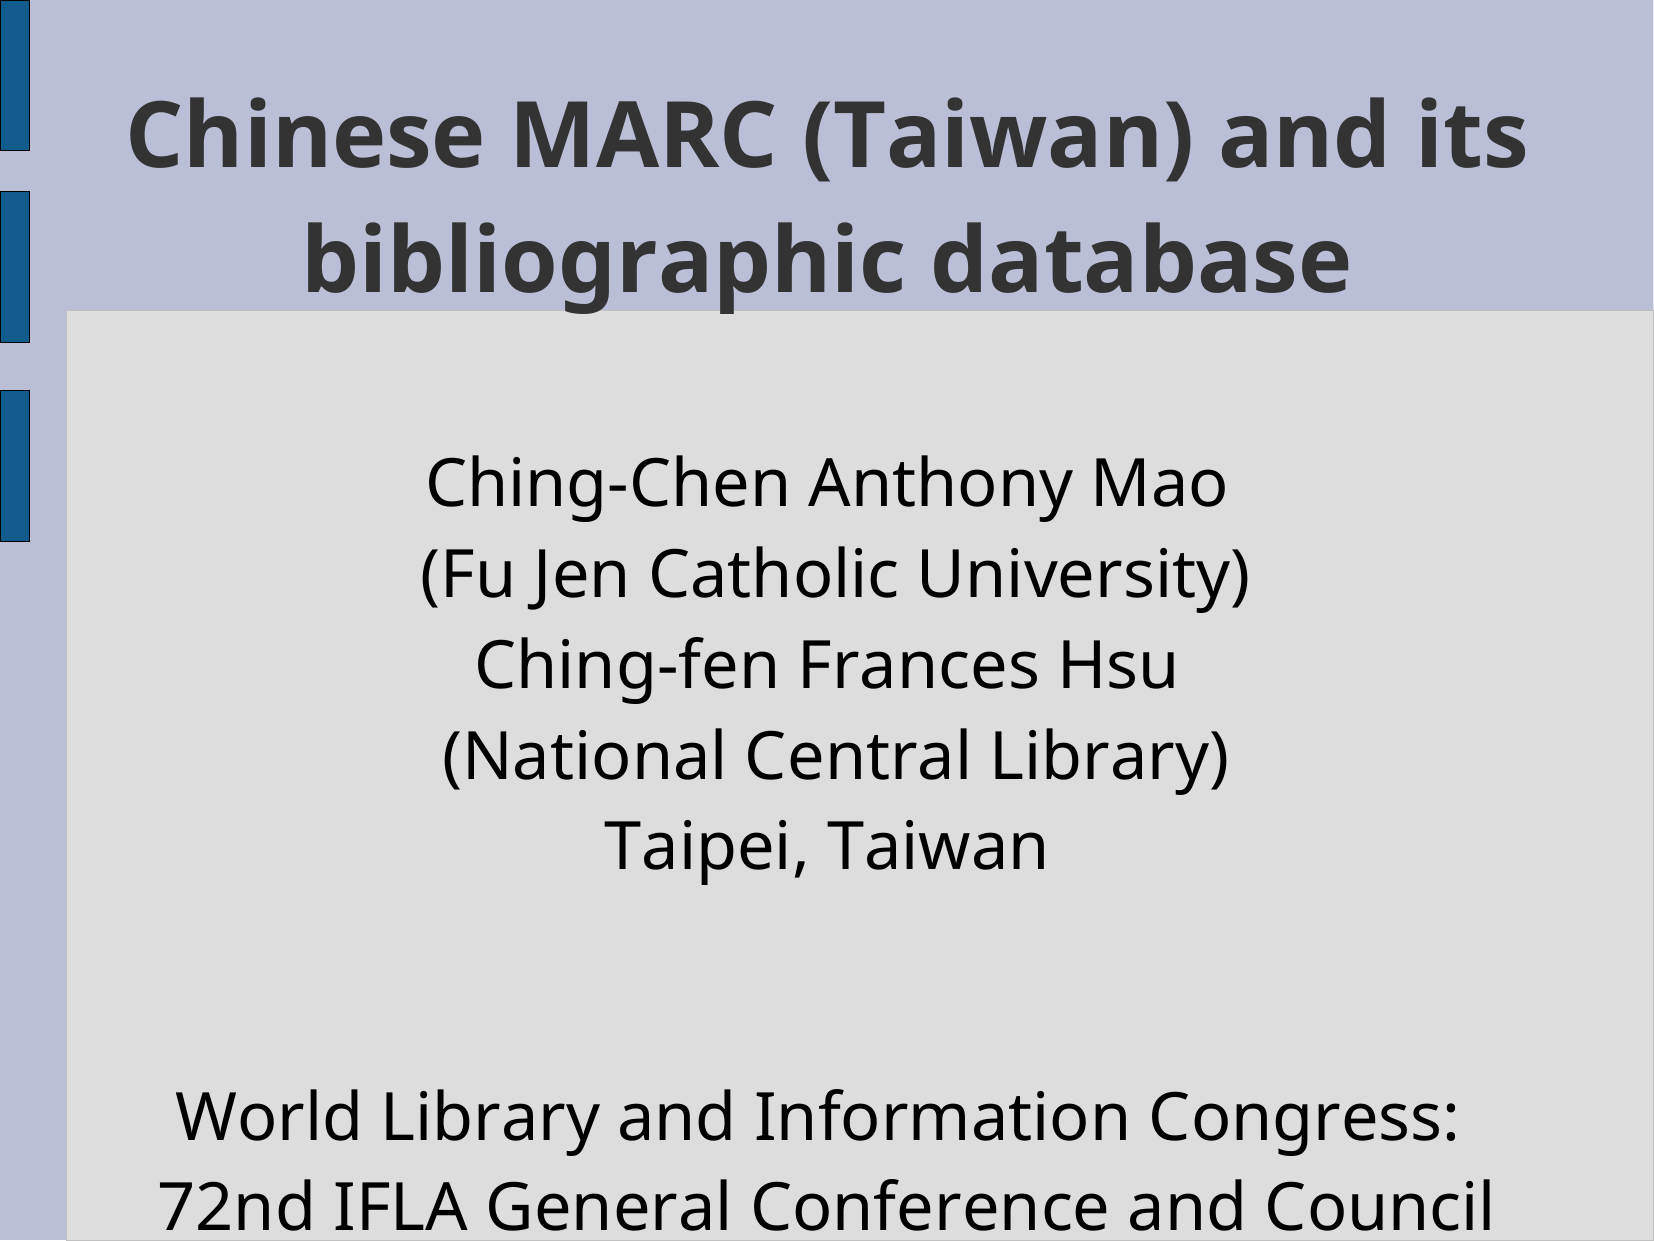

# Chinese MARC (Taiwan) and its bibliographic database
Ching-Chen Anthony Mao
 (Fu Jen Catholic University)
Ching-fen Frances Hsu
 (National Central Library)
Taipei, Taiwan
World Library and Information Congress:
72nd IFLA General Conference and Council
Monday 21 August 2006, 77 SI - UNIMARC